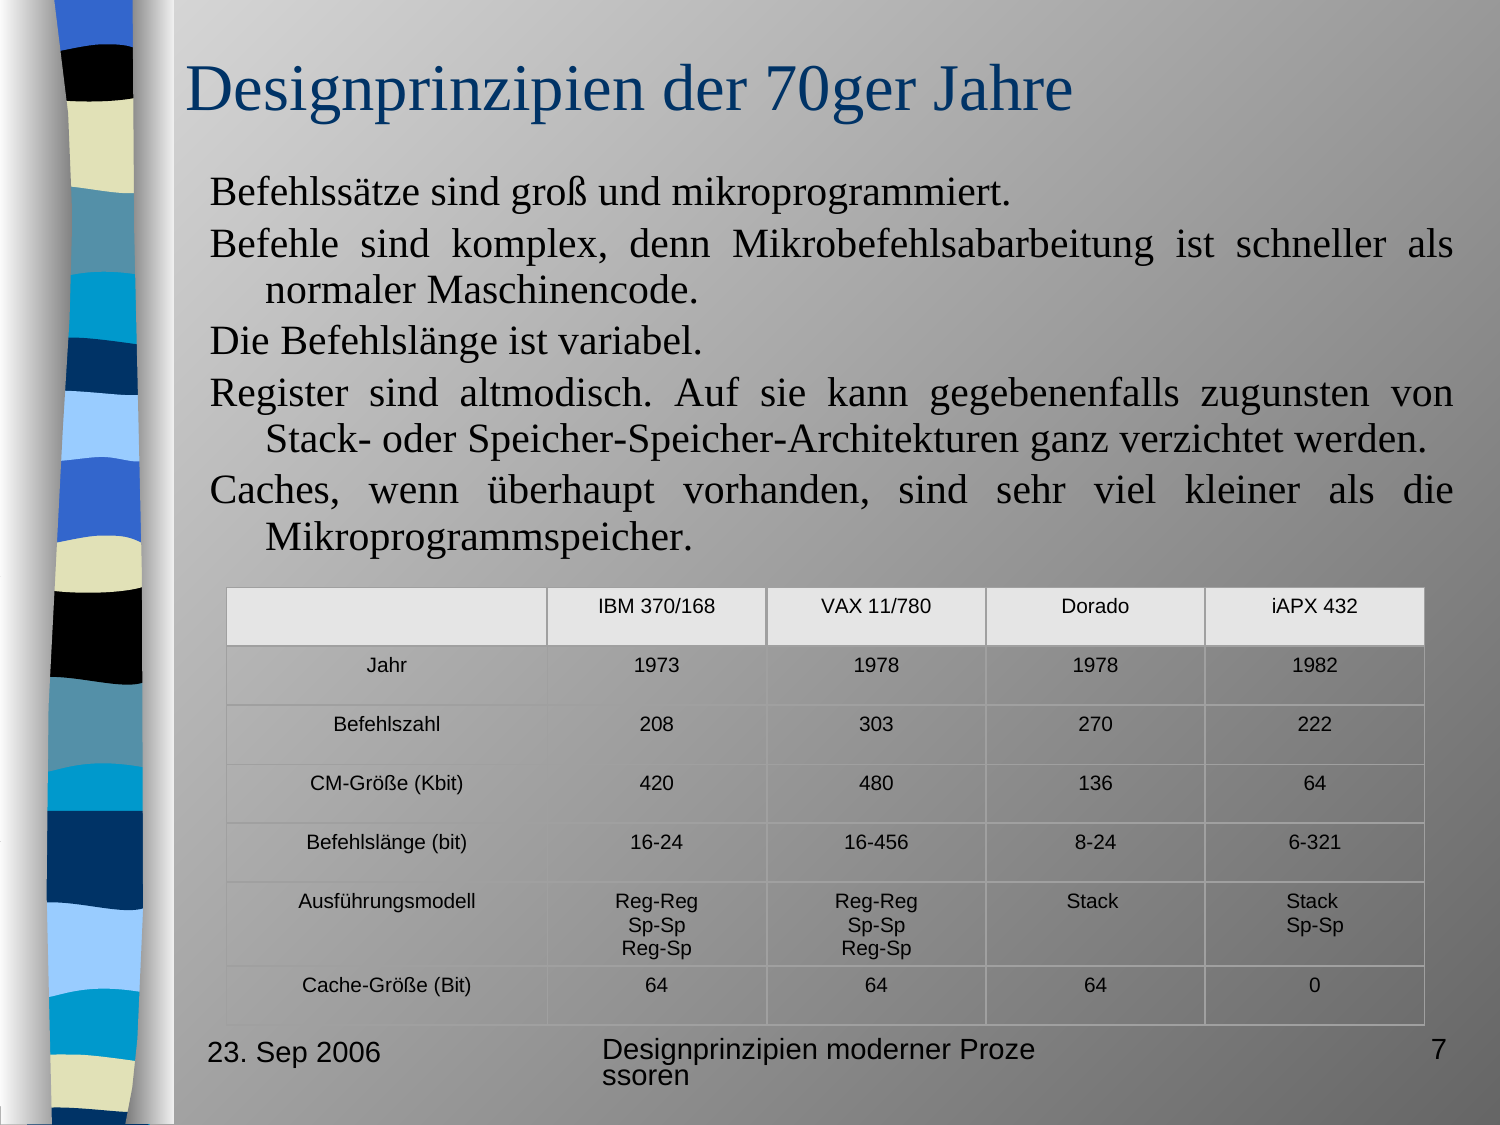

# Designprinzipien der 70ger Jahre
Befehlssätze sind groß und mikroprogrammiert.
Befehle sind komplex, denn Mikrobefehlsabarbeitung ist schneller als normaler Maschinencode.
Die Befehlslänge ist variabel.
Register sind altmodisch. Auf sie kann gegebenenfalls zugunsten von Stack- oder Speicher-Speicher-Architekturen ganz verzichtet werden.
Caches, wenn überhaupt vorhanden, sind sehr viel kleiner als die Mikroprogrammspeicher.
IBM 370/168
VAX 11/780
Dorado
iAPX 432
Jahr
1973
1978
1978
1982
Befehlszahl
208
303
270
222
CM-Größe (Kbit)
420
480
136
64
Befehlslänge (bit)
16-24
16-456
8-24
6-321
Ausführungsmodell
Reg-Reg
Sp-Sp
Reg-Sp
Reg-Reg
Sp-Sp
Reg-Sp
Stack
Stack
Sp-Sp
Cache-Größe (Bit)
64
64
64
0
Designprinzipien moderner Prozessoren
7